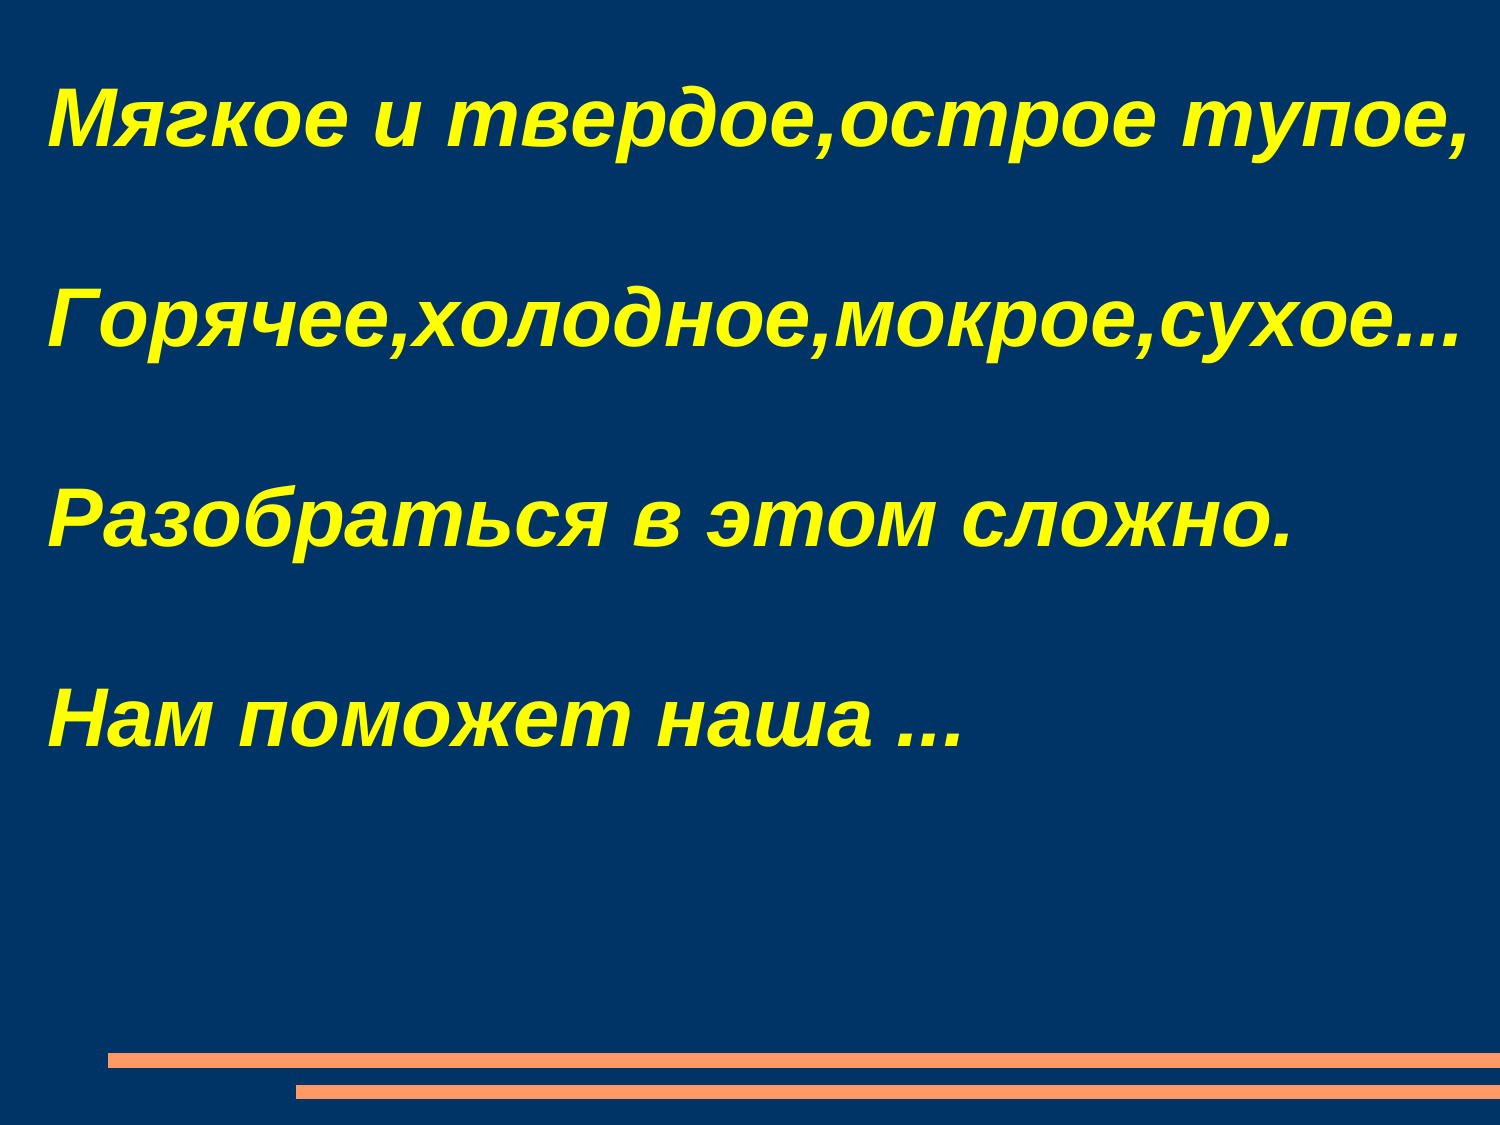

# Мягкое и твердое,острое тупое, Горячее,холодное,мокрое,сухое... Разобраться в этом сложно. Нам поможет наша ...